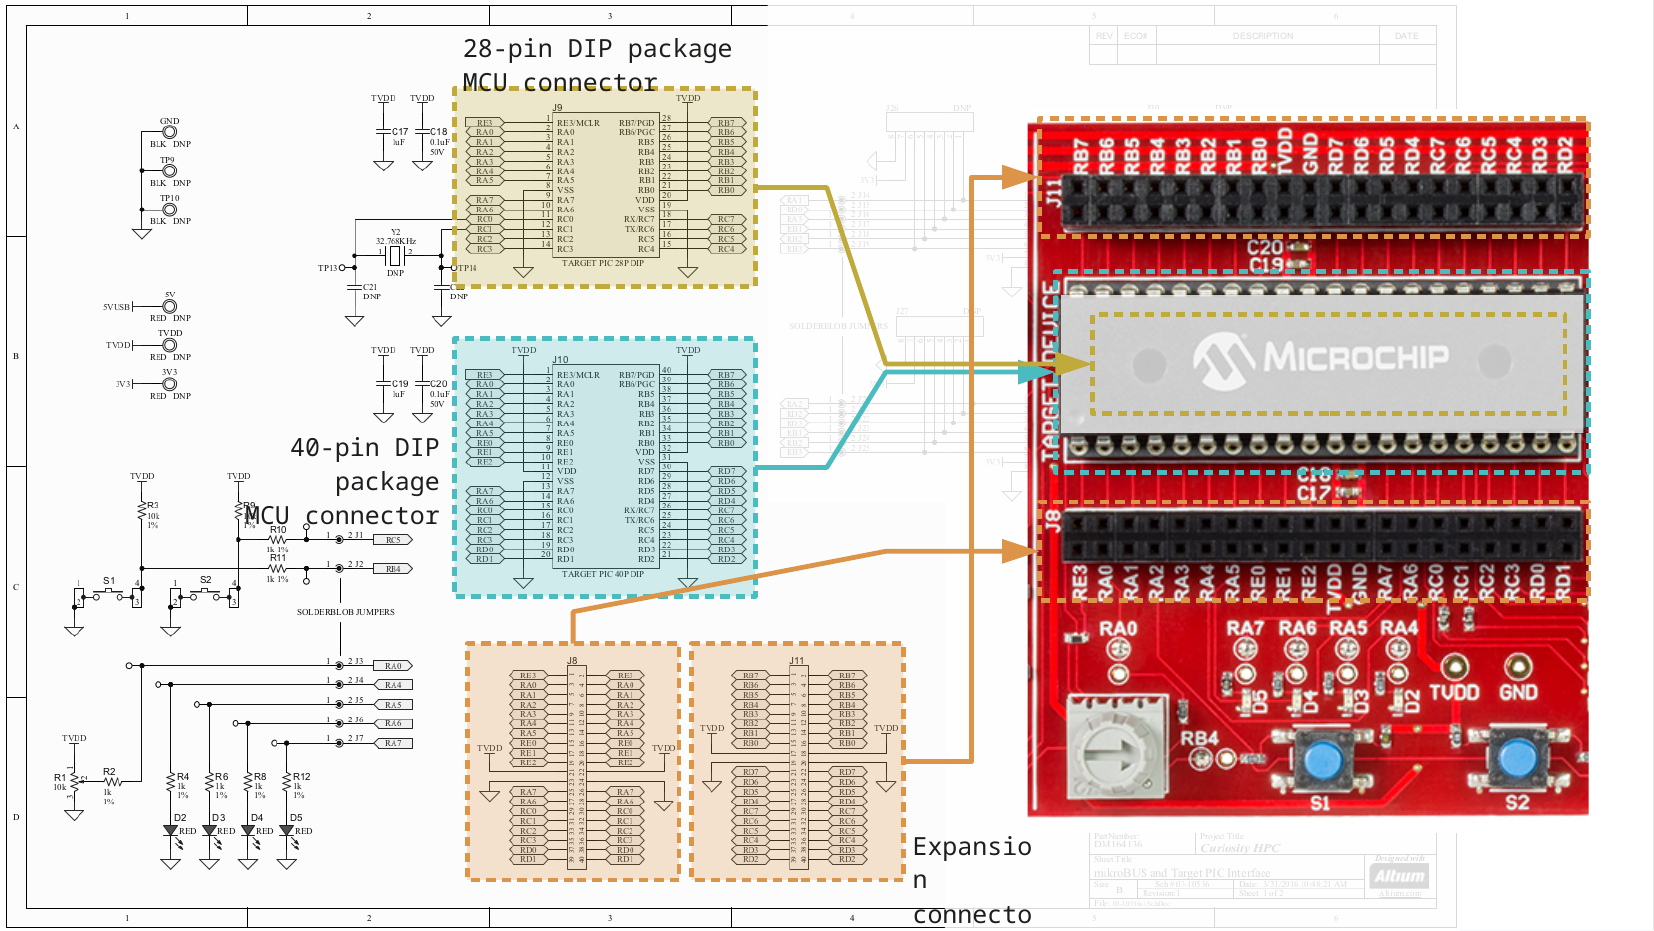

28-pin DIP package
MCU connector
40-pin DIP package
MCU connector
Expansion
connectors